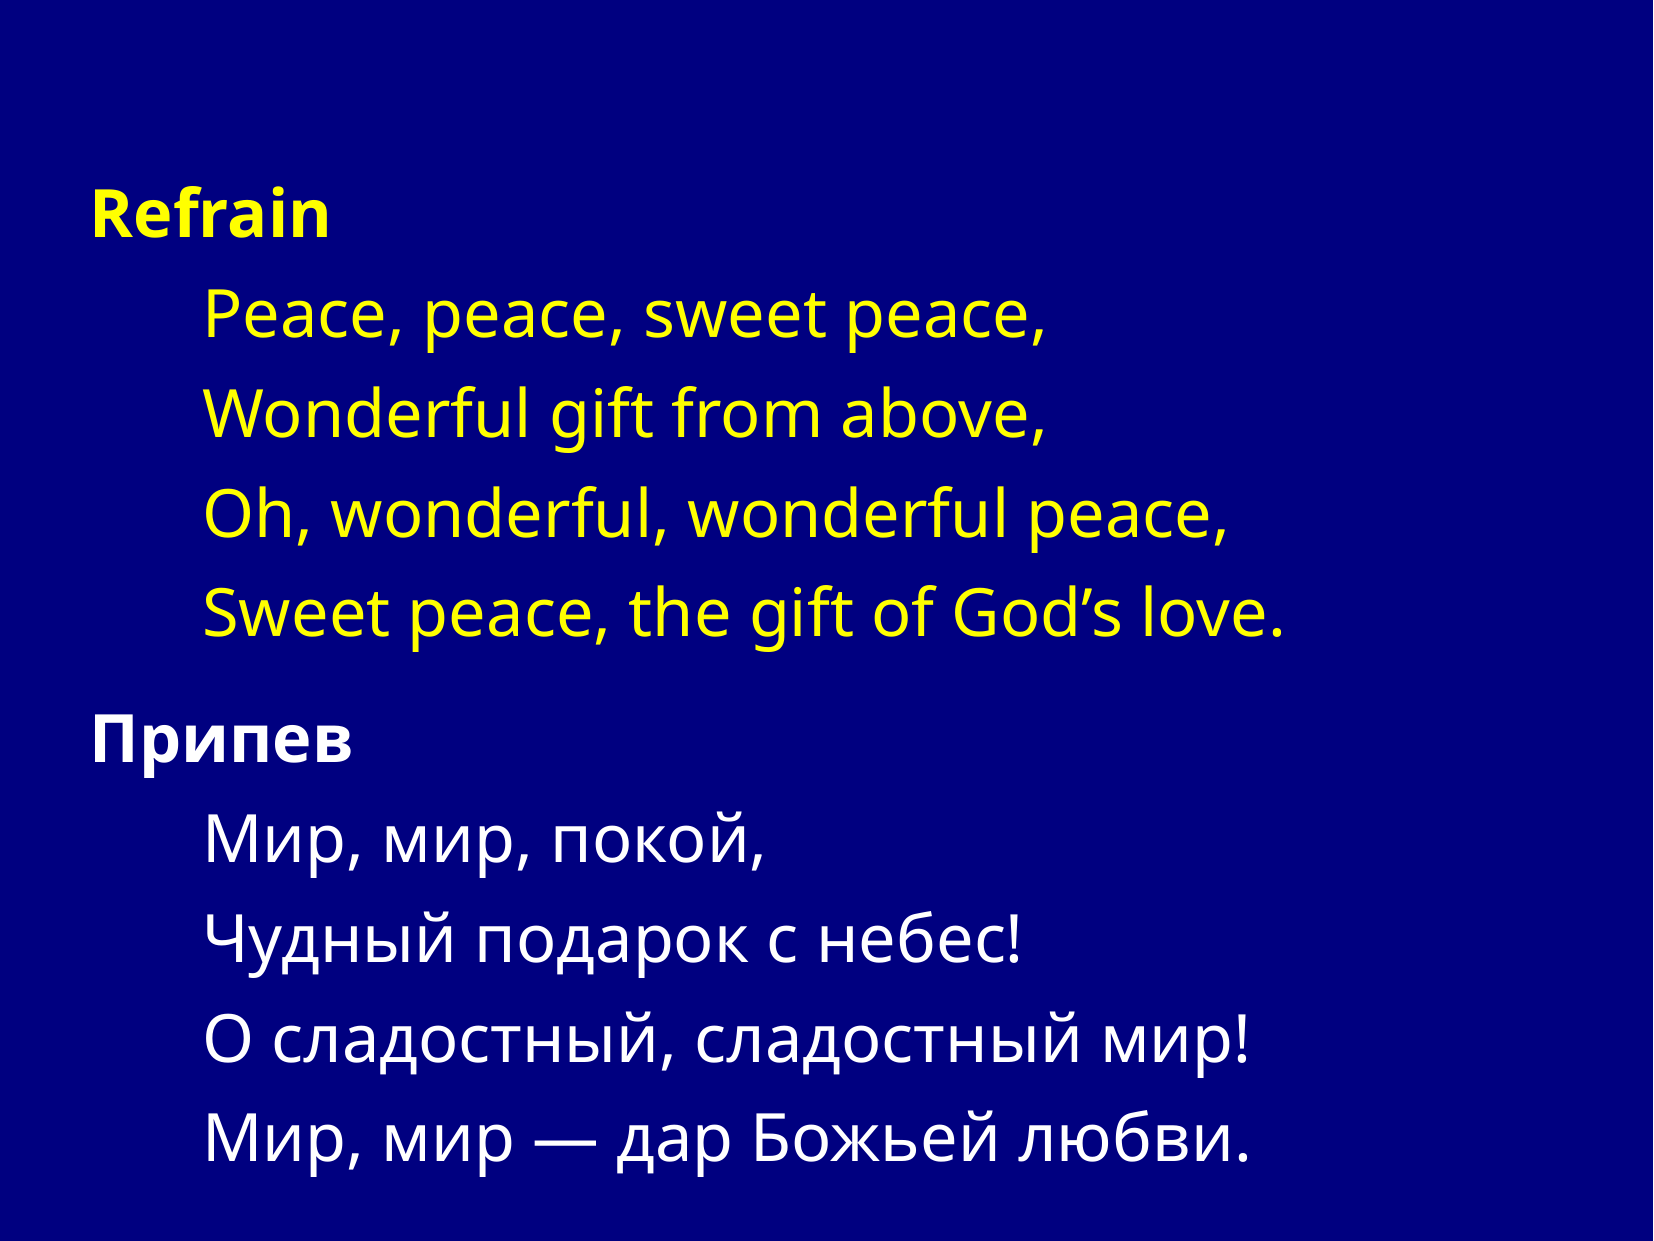

Refrain
	Peace, peace, sweet peace,
	Wonderful gift from above,
	Oh, wonderful, wonderful peace,
	Sweet peace, the gift of God’s love.
Припев
	Мир, мир, покой,
	Чудный подарок с небес!
	О сладостный, сладостный мир!
	Мир, мир — дар Божьей любви.